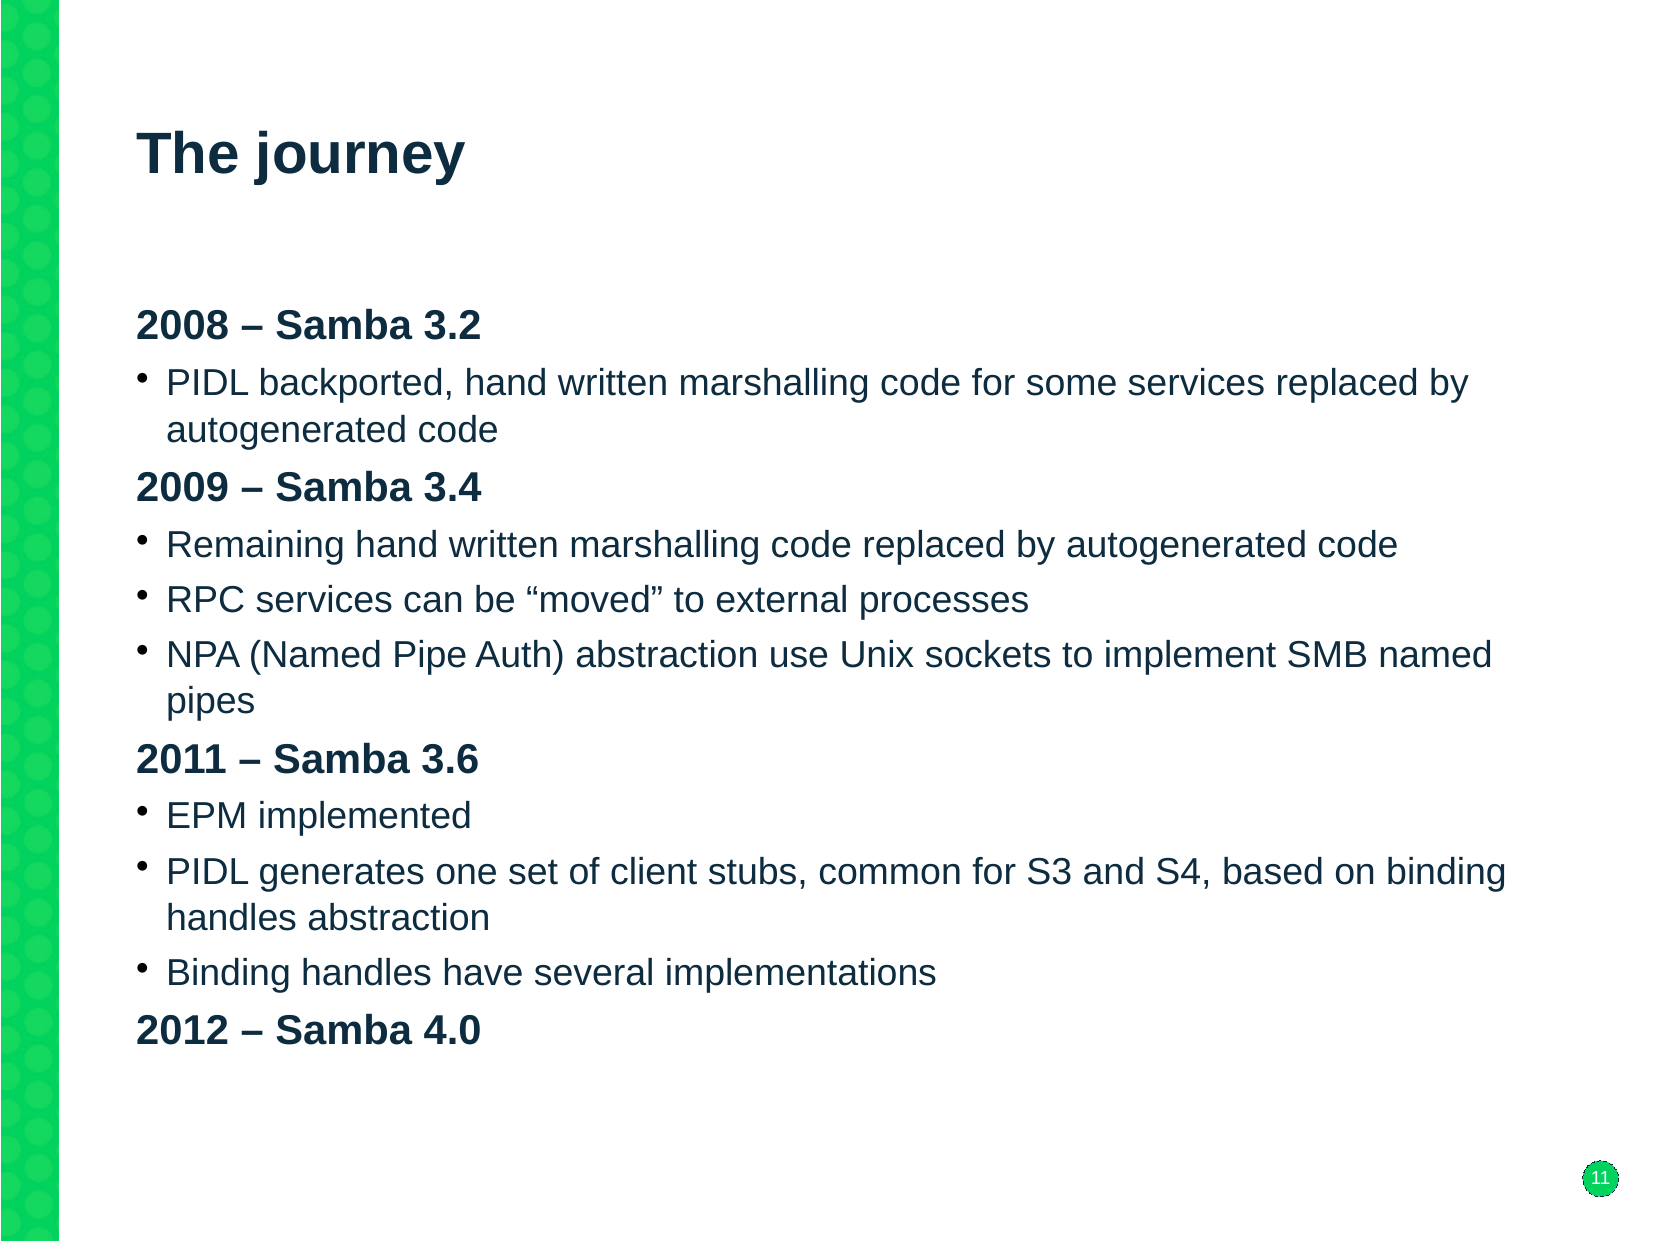

# The journey
2008 – Samba 3.2
PIDL backported, hand written marshalling code for some services replaced by autogenerated code
2009 – Samba 3.4
Remaining hand written marshalling code replaced by autogenerated code
RPC services can be “moved” to external processes
NPA (Named Pipe Auth) abstraction use Unix sockets to implement SMB named pipes
2011 – Samba 3.6
EPM implemented
PIDL generates one set of client stubs, common for S3 and S4, based on binding handles abstraction
Binding handles have several implementations
2012 – Samba 4.0
11